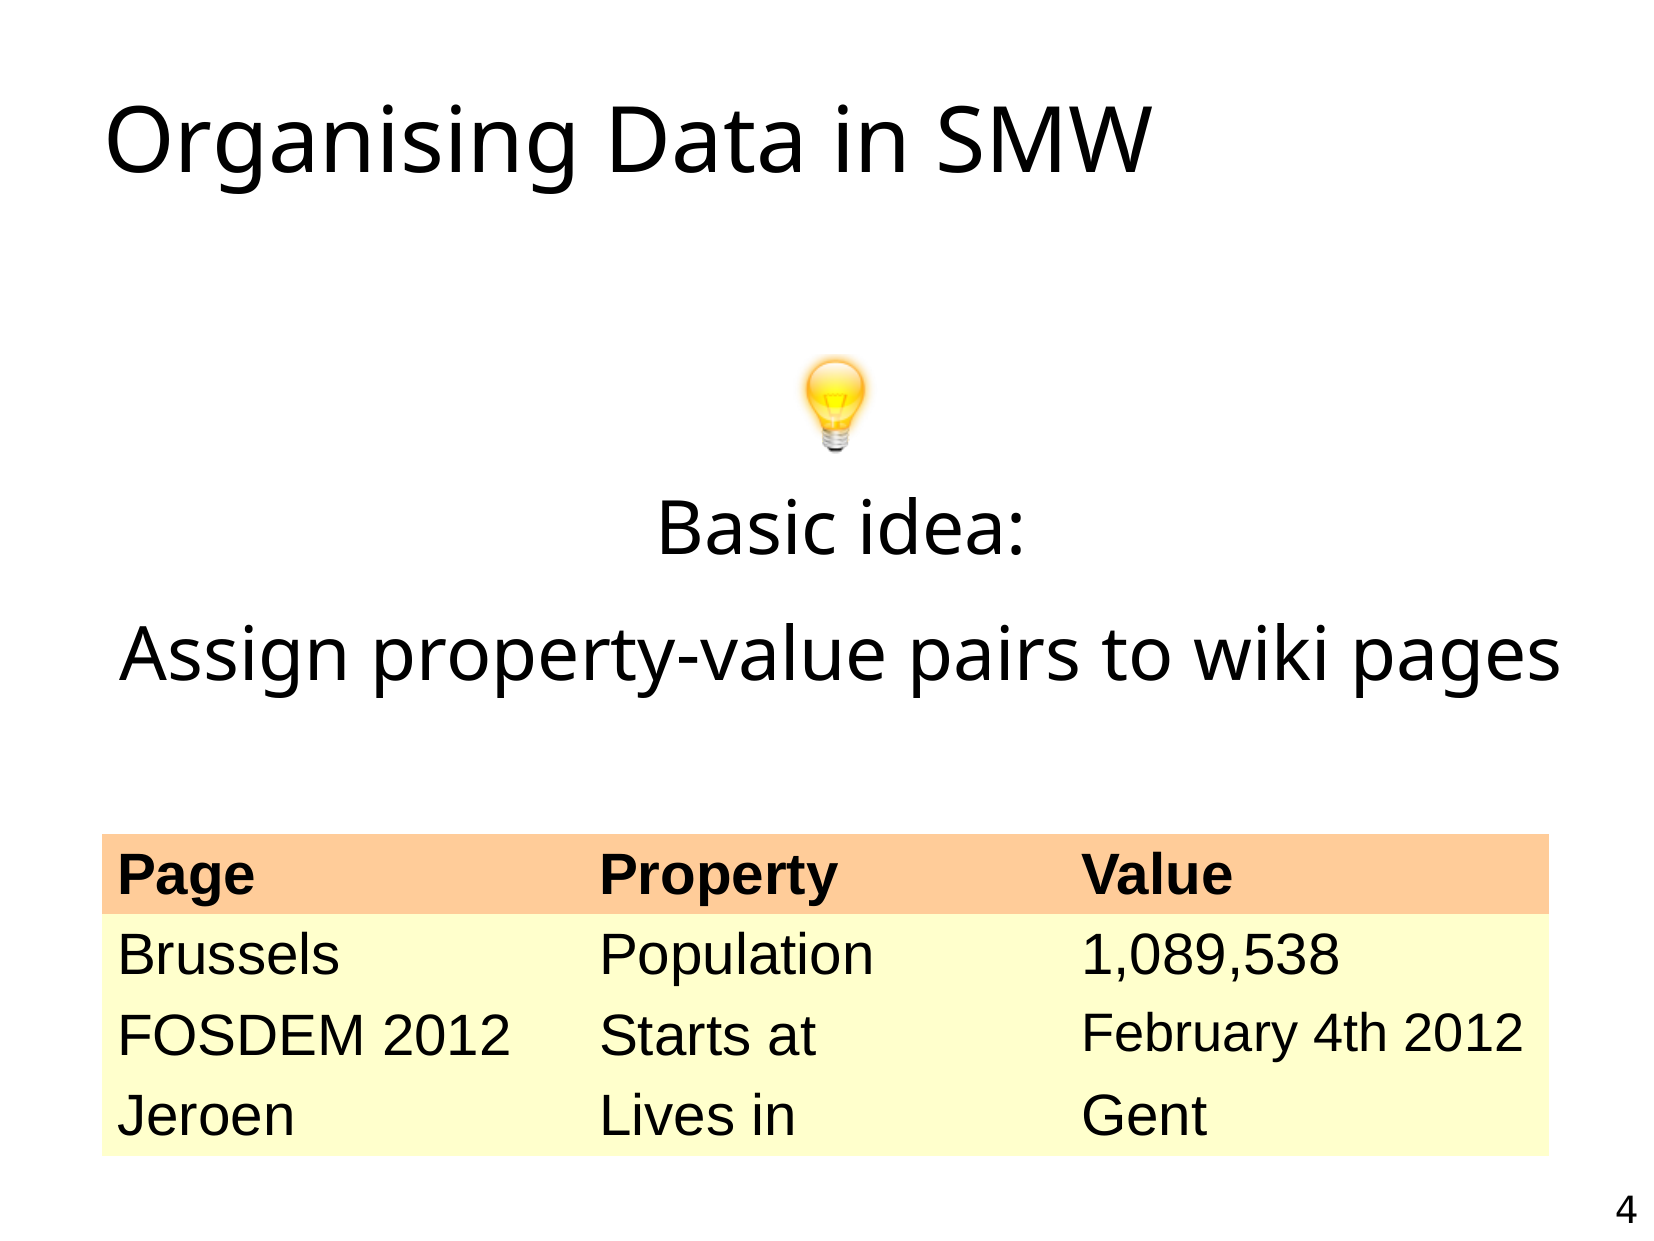

Organising Data in SMW
Basic idea:
Assign property-value pairs to wiki pages
| Page | Property | Value |
| --- | --- | --- |
| Brussels | Population | 1,089,538 |
| FOSDEM 2012 | Starts at | February 4th 2012 |
| Jeroen | Lives in | Gent |
4